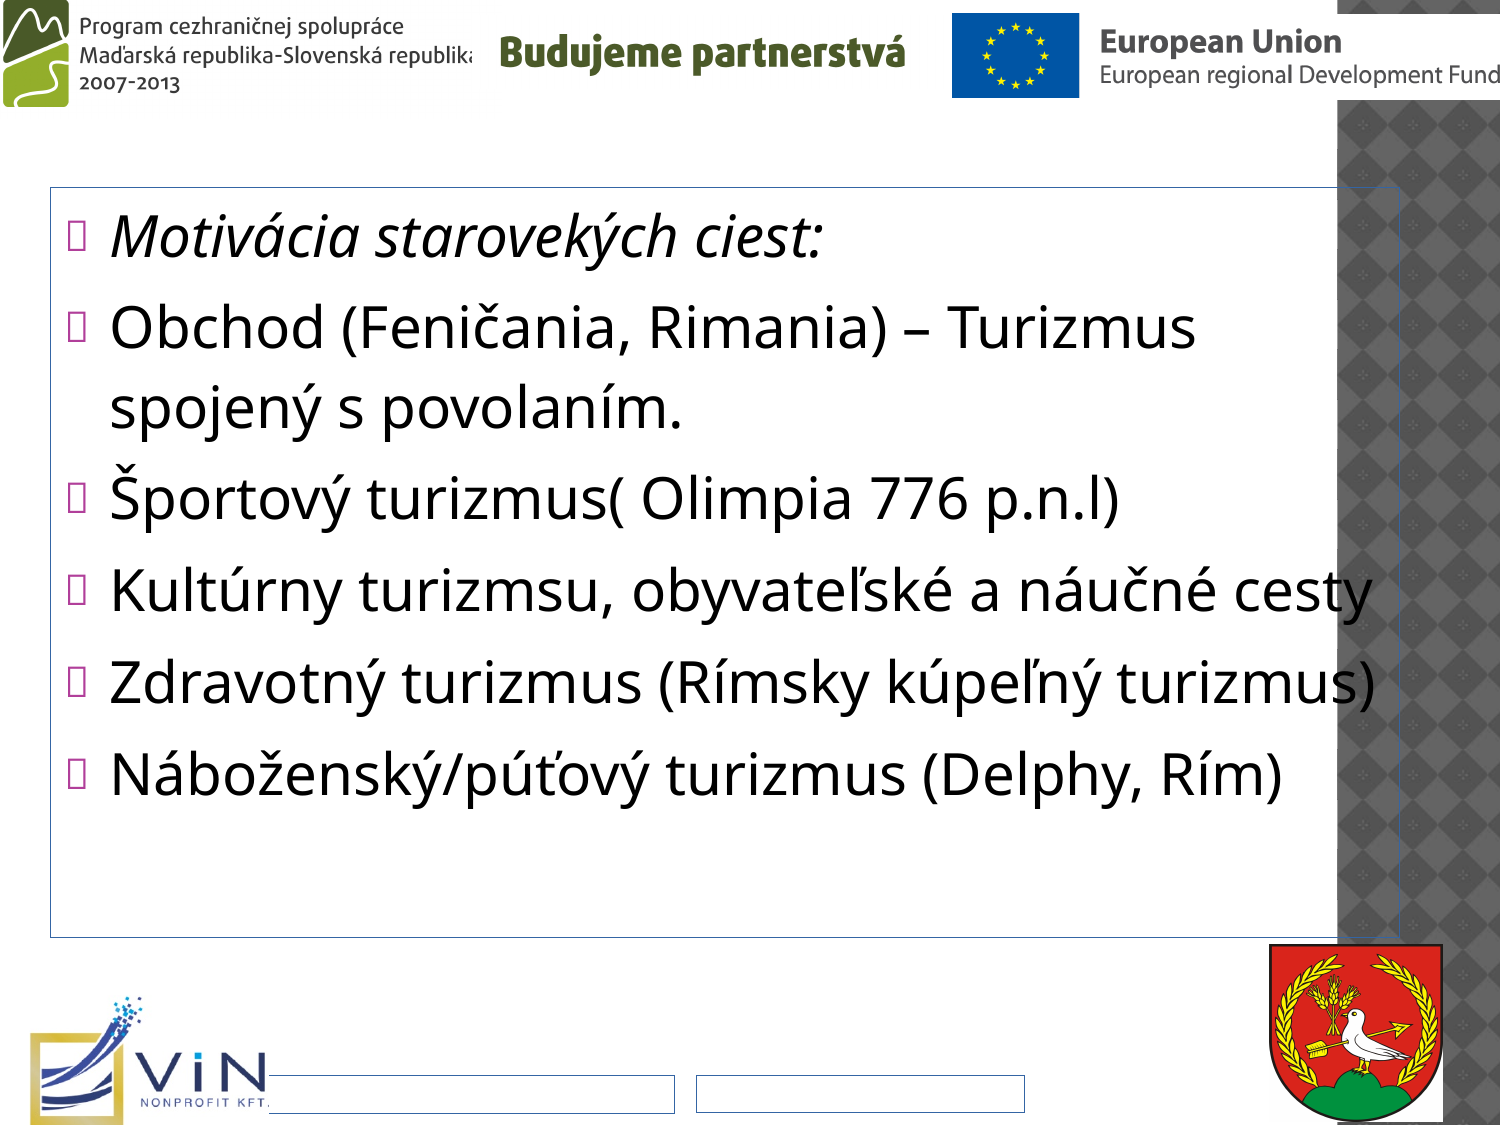

# Motivácia starovekých ciest:
Obchod (Feničania, Rimania) – Turizmus spojený s povolaním.
Športový turizmus( Olimpia 776 p.n.l)
Kultúrny turizmsu, obyvateľské a náučné cesty
Zdravotný turizmus (Rímsky kúpeľný turizmus)
Náboženský/púťový turizmus (Delphy, Rím)